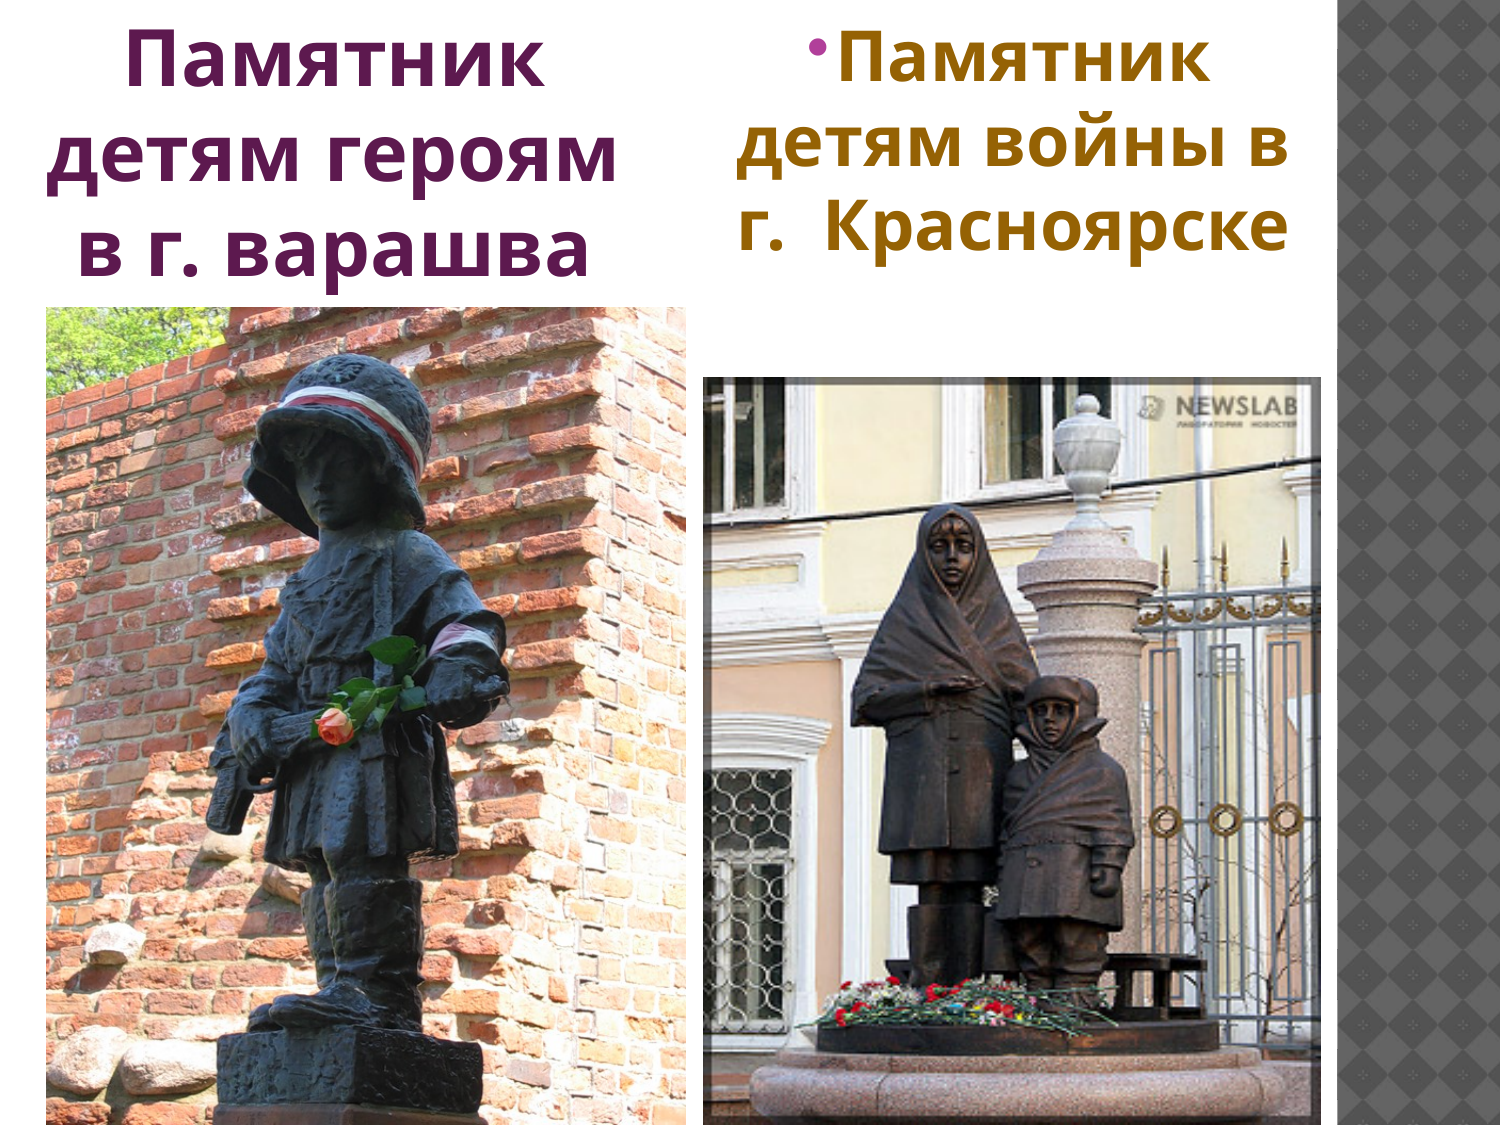

# Памятник детям героям в г. варашва
Памятник детям войны в г. Красноярске